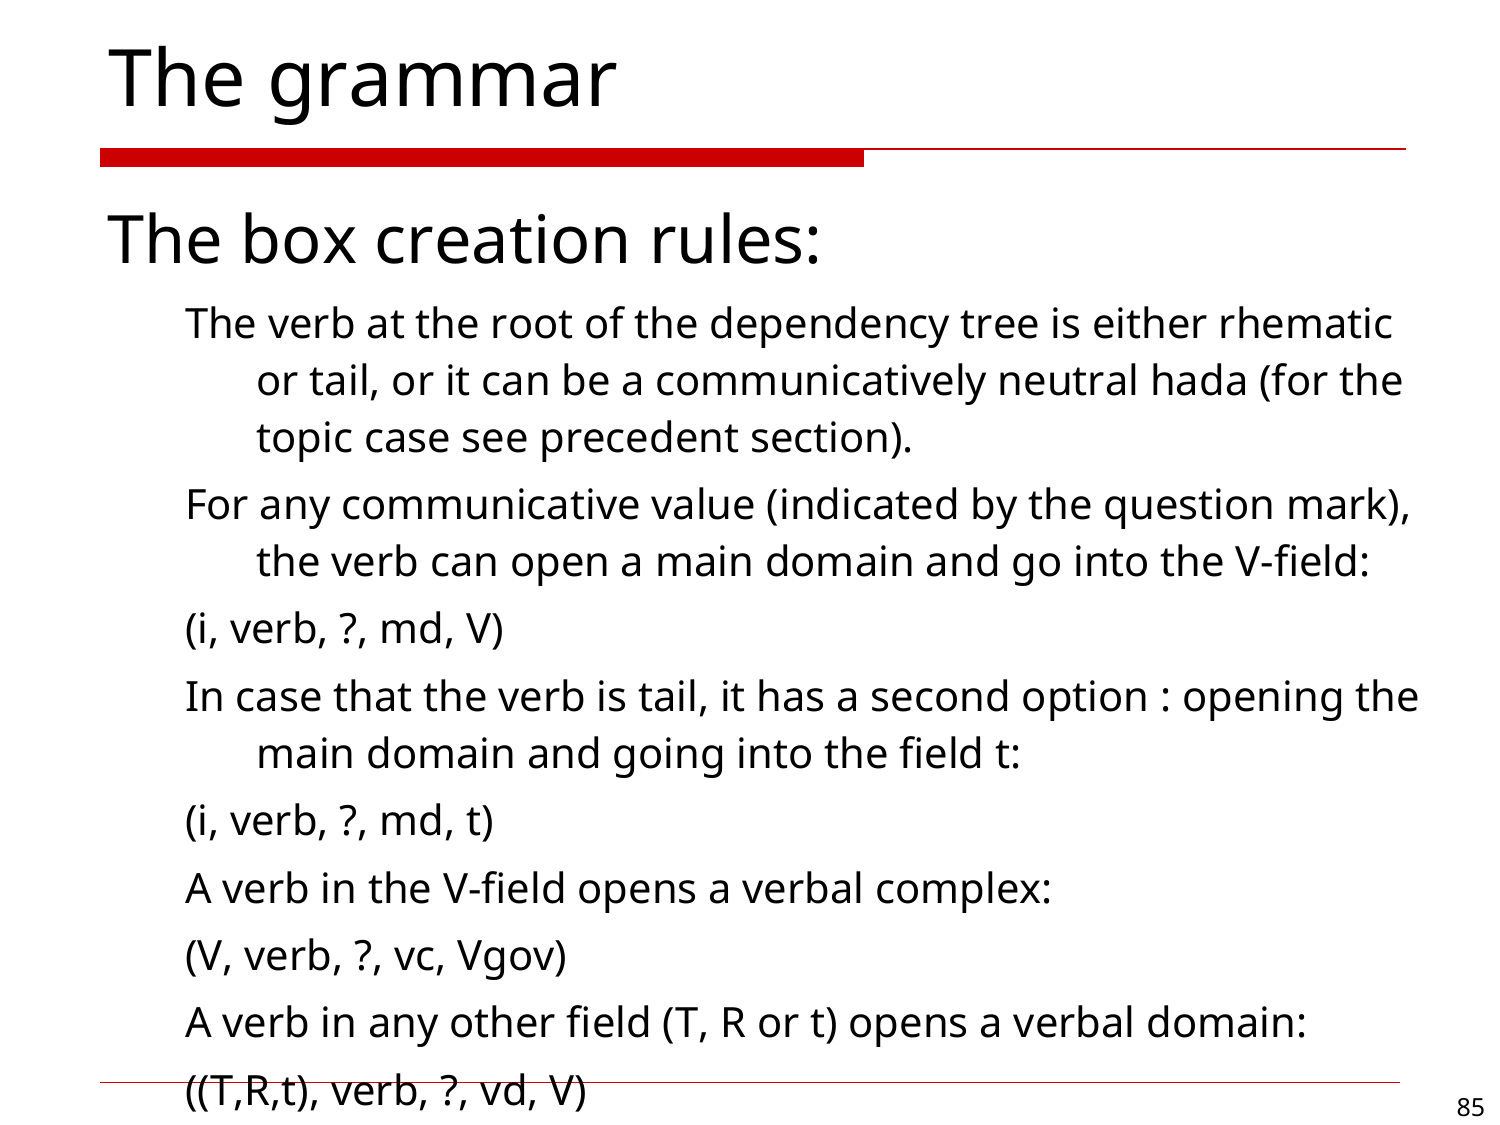

# The grammar
The box creation rules:
The verb at the root of the dependency tree is either rhematic or tail, or it can be a communicatively neutral hada (for the topic case see precedent section).
For any communicative value (indicated by the question mark), the verb can open a main domain and go into the V-field:
(i, verb, ?, md, V)
In case that the verb is tail, it has a second option : opening the main domain and going into the field t:
(i, verb, ?, md, t)
A verb in the V-field opens a verbal complex:
(V, verb, ?, vc, Vgov)
A verb in any other field (T, R or t) opens a verbal domain:
((T,R,t), verb, ?, vd, V)
85